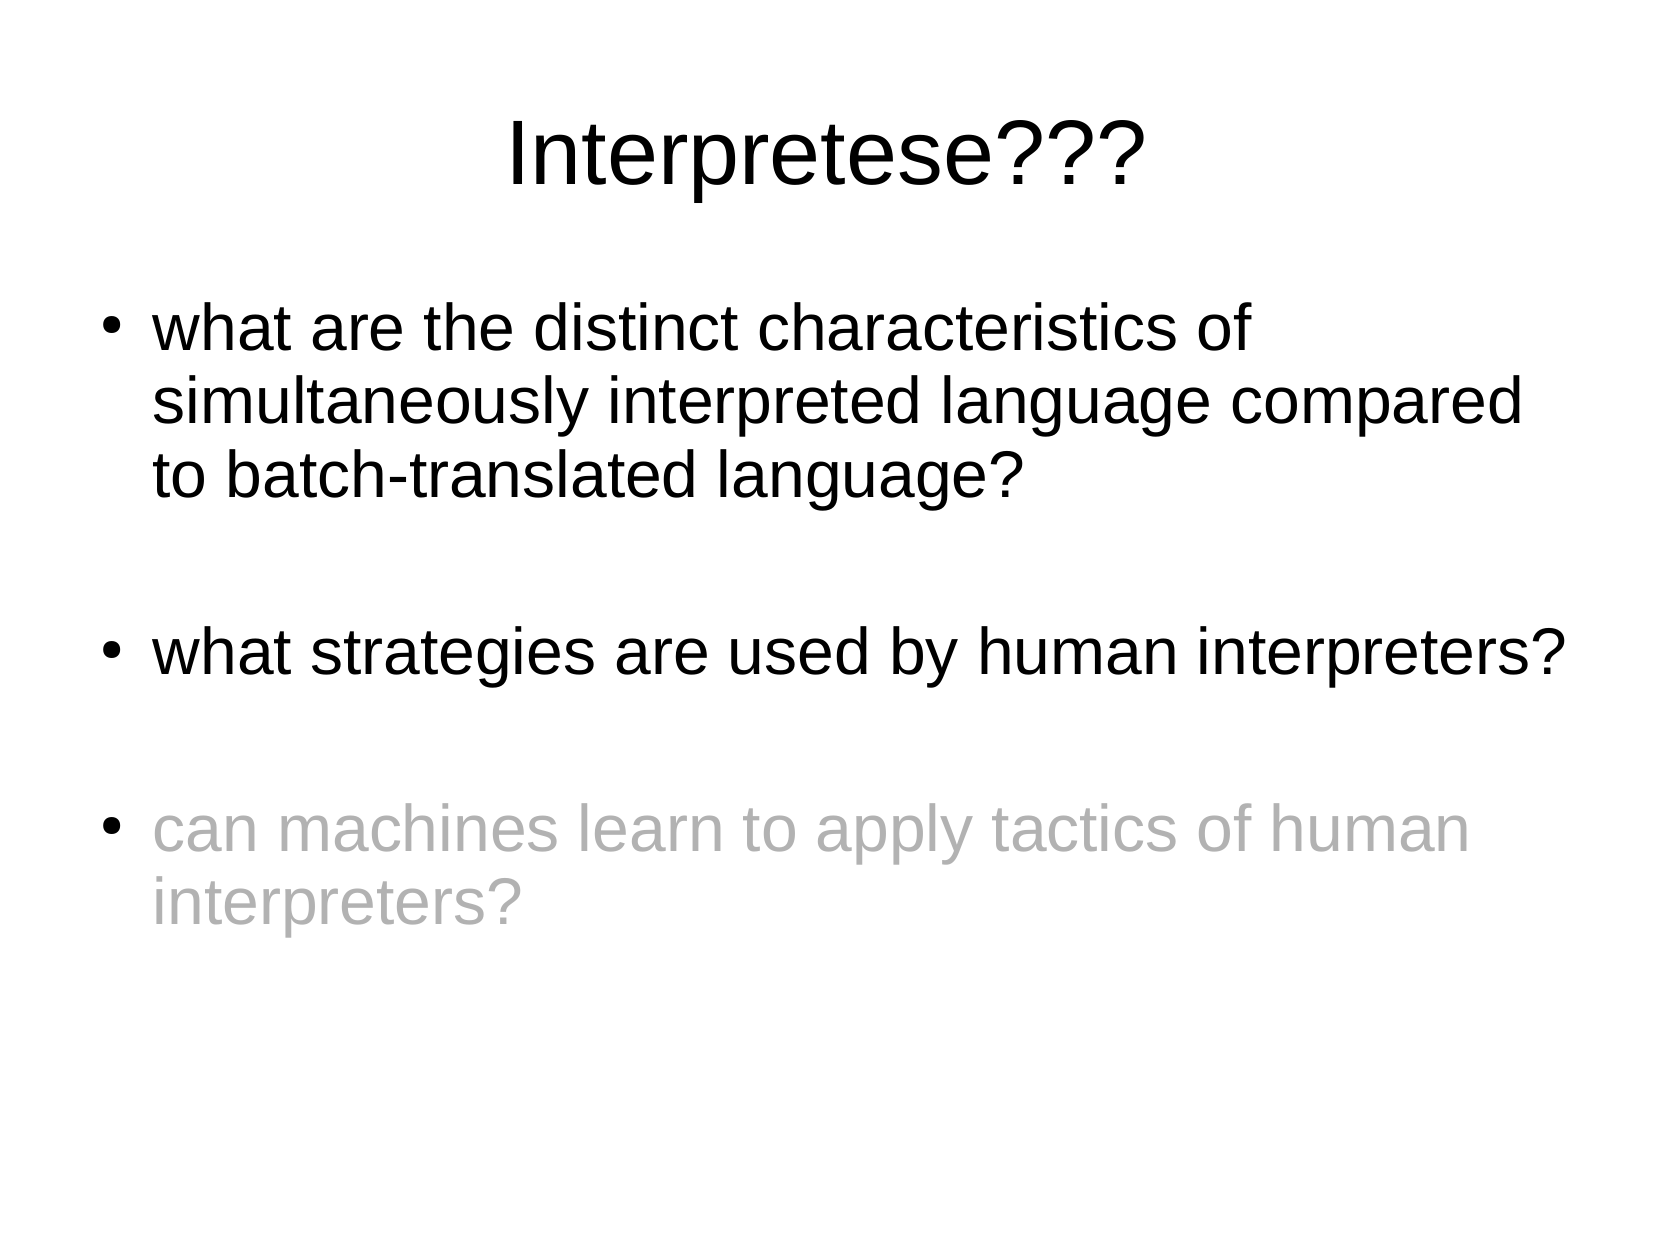

# Interpretese???
what are the distinct characteristics of simultaneously interpreted language compared to batch-translated language?
what strategies are used by human interpreters?
can machines learn to apply tactics of human interpreters?